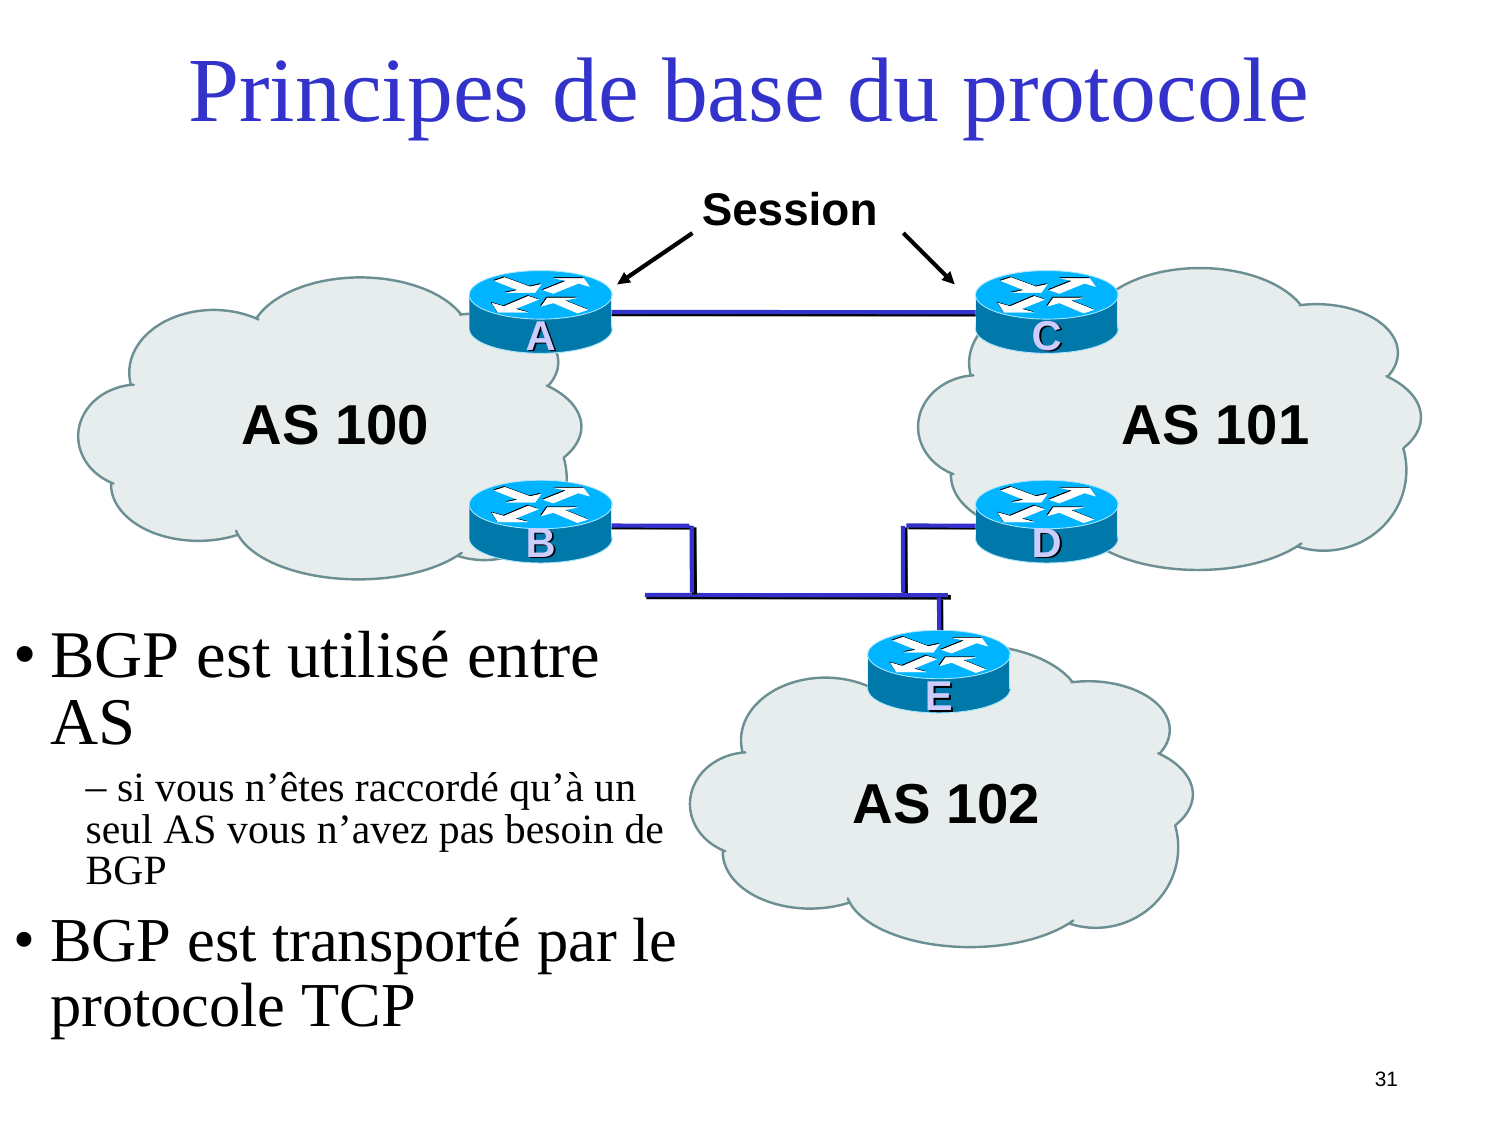

# Principes de base du protocole
Session
A
C
AS 100
AS 101
B
D
BGP est utilisé entre AS
 si vous n’êtes raccordé qu’à un seul AS vous n’avez pas besoin de BGP
BGP est transporté par le protocole TCP
E
AS 102